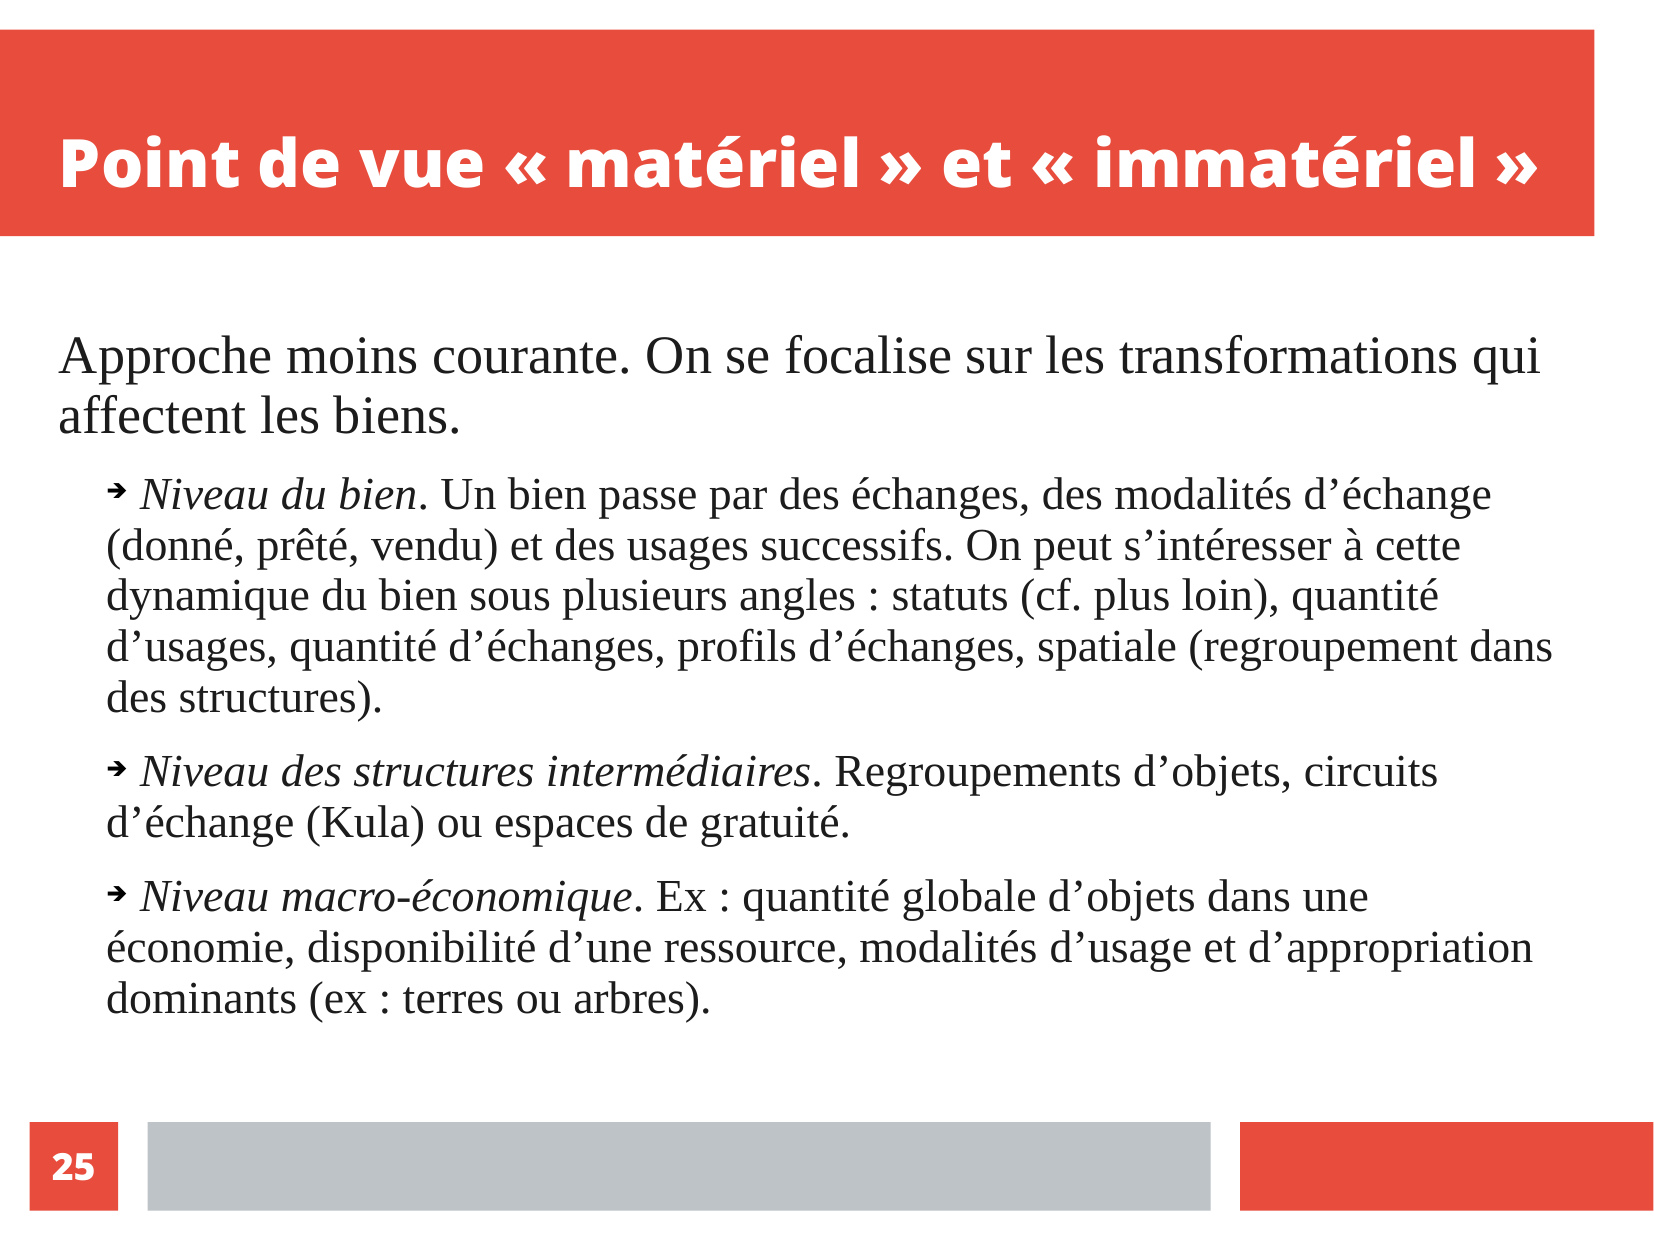

# Point de vue « matériel » et « immatériel »
Approche moins courante. On se focalise sur les transformations qui affectent les biens.
 Niveau du bien. Un bien passe par des échanges, des modalités d’échange (donné, prêté, vendu) et des usages successifs. On peut s’intéresser à cette dynamique du bien sous plusieurs angles : statuts (cf. plus loin), quantité d’usages, quantité d’échanges, profils d’échanges, spatiale (regroupement dans des structures).
 Niveau des structures intermédiaires. Regroupements d’objets, circuits d’échange (Kula) ou espaces de gratuité.
 Niveau macro-économique. Ex : quantité globale d’objets dans une économie, disponibilité d’une ressource, modalités d’usage et d’appropriation dominants (ex : terres ou arbres).
25